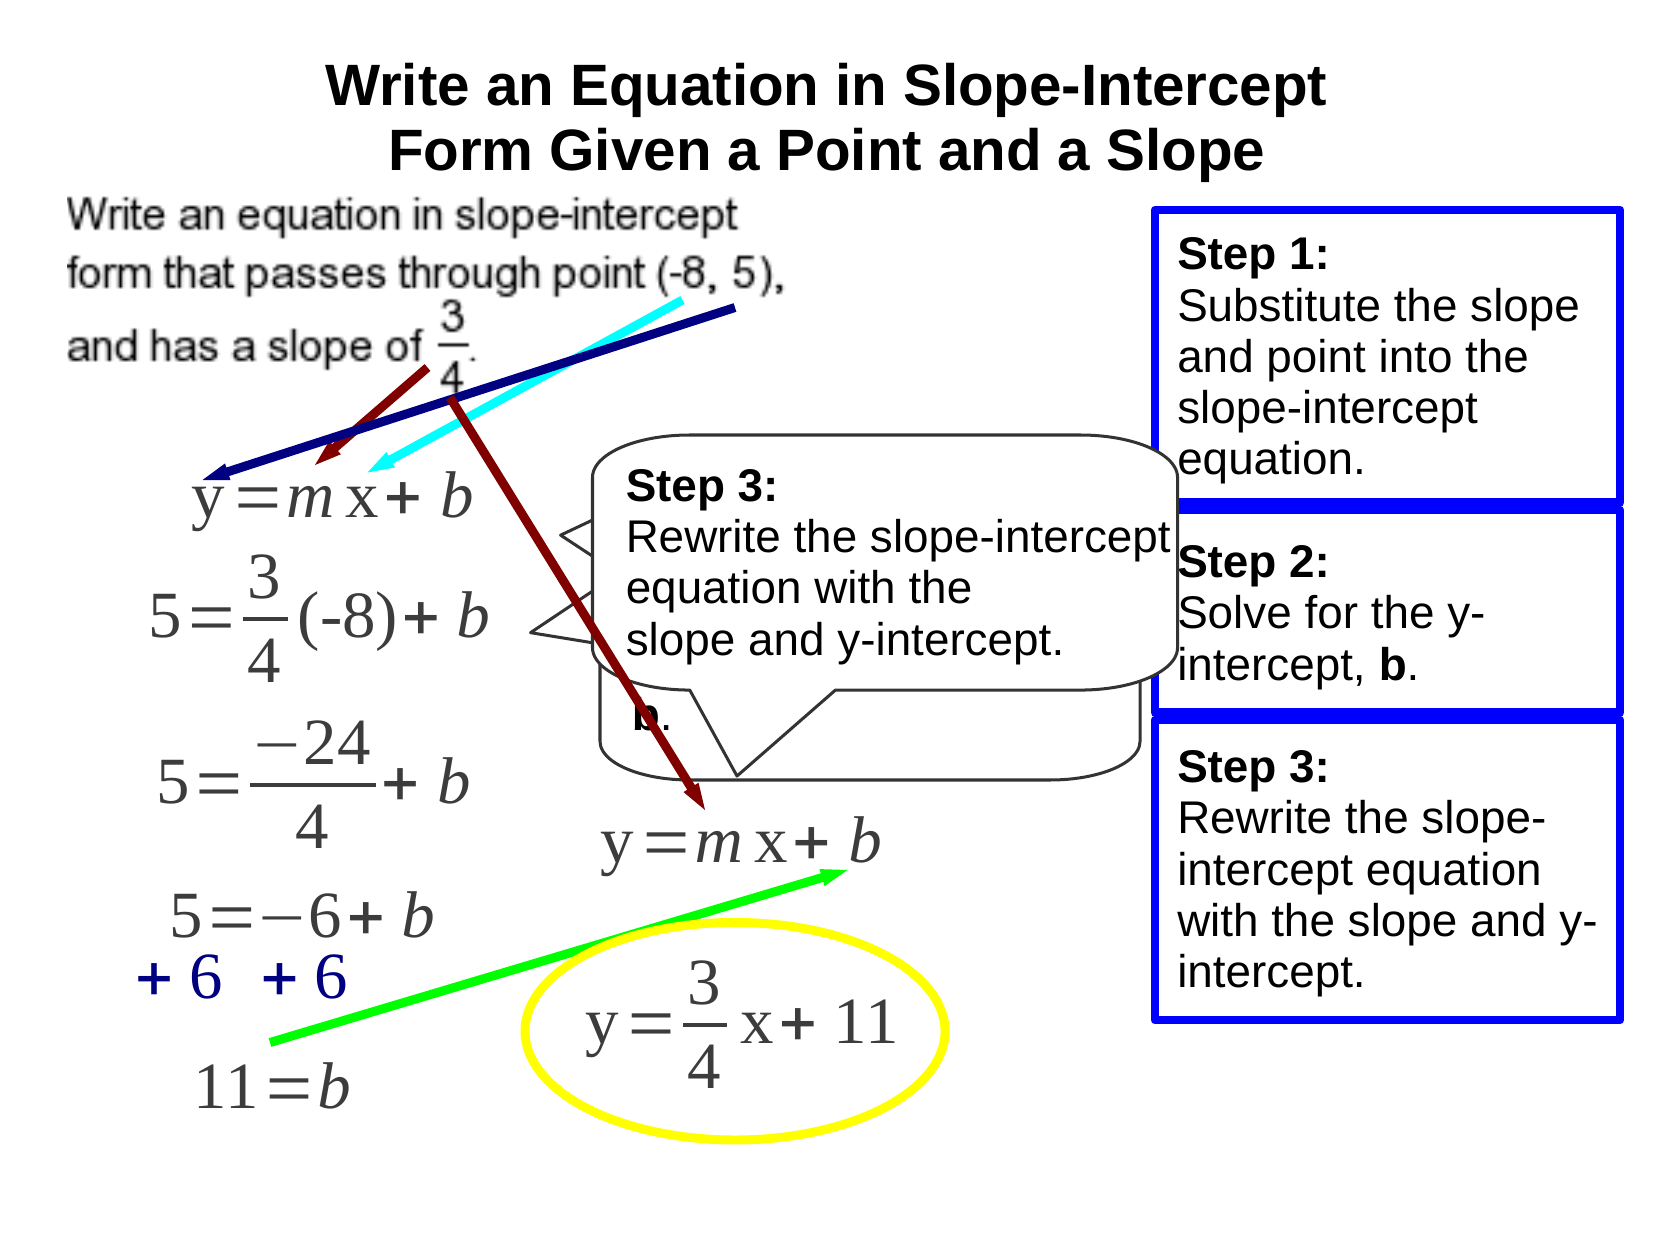

Write an Equation in Slope-Intercept Form Given a Point and a Slope
Step 1:
Substitute the slope and point into the slope-intercept equation.
Step 2:
Solve for the y-intercept, b.
Step 3:
Rewrite the slope-intercept equation with the slope and y-intercept.
Step 3:
Rewrite the slope-intercept
equation with the
slope and y-intercept.
Step 1:
Substitute the slope
and point into the
slope-intercept
equation.
Step 2:
Solve for the y-intercept,
b.